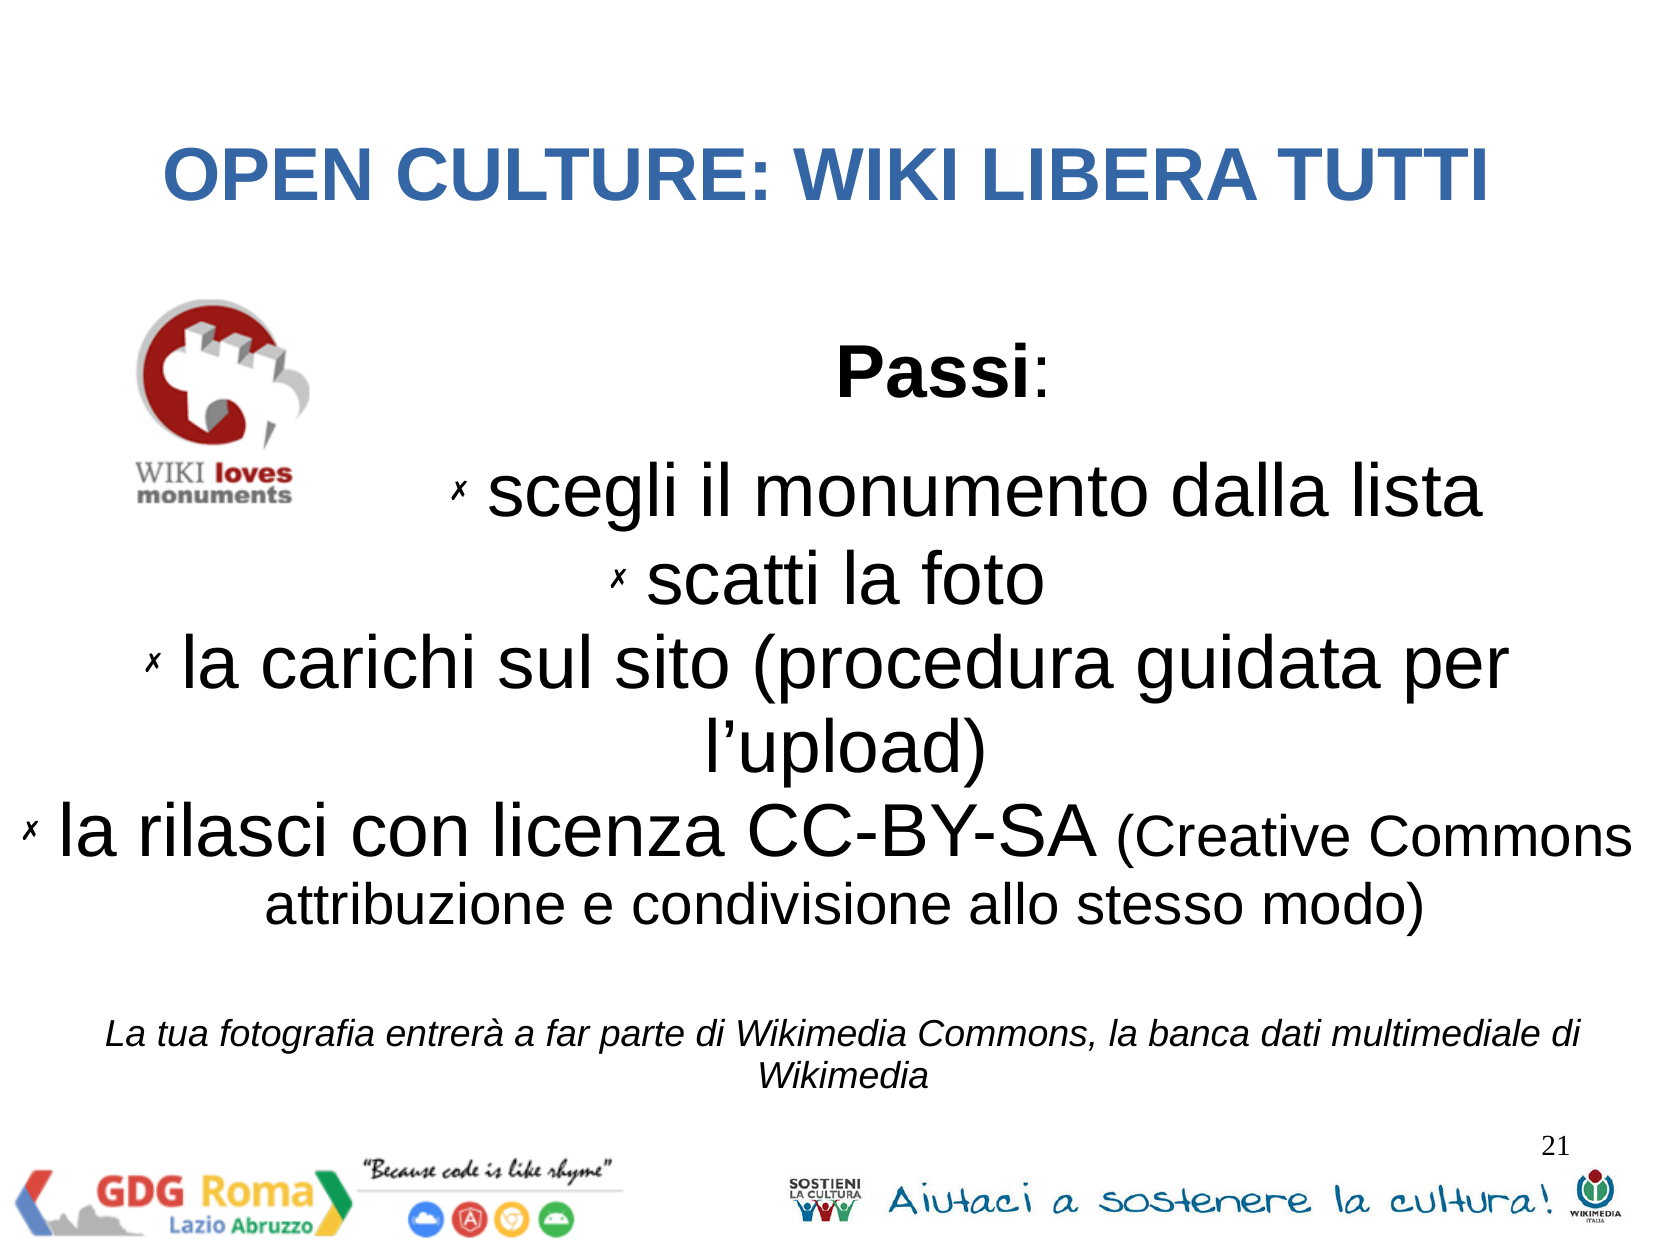

# OPEN CULTURE: WIKI LIBERA TUTTI
Passi:
scegli il monumento dalla lista
scatti la foto
la carichi sul sito (procedura guidata per l’upload)
la rilasci con licenza CC-BY-SA (Creative Commons attribuzione e condivisione allo stesso modo)
La tua fotografia entrerà a far parte di Wikimedia Commons, la banca dati multimediale di Wikimedia
21